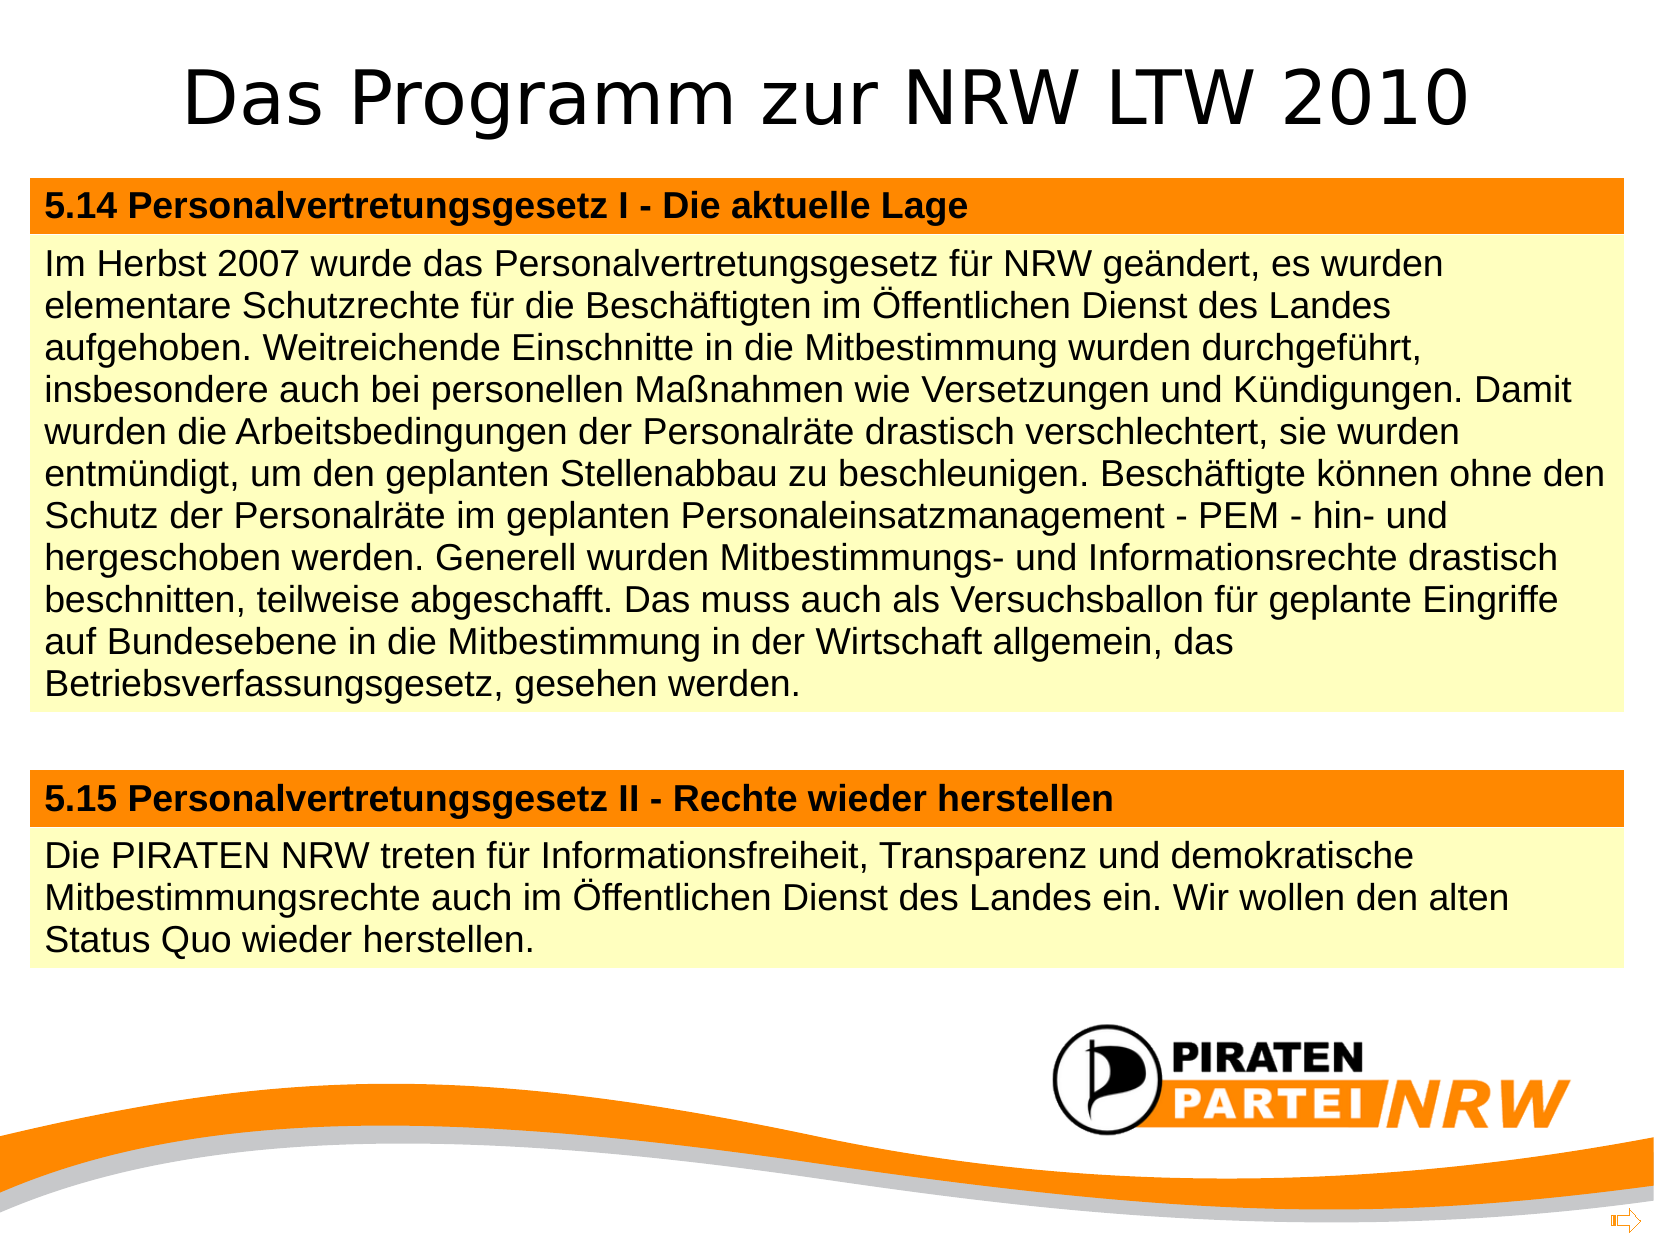

# Das Programm zur NRW LTW 2010
| 5.14 Personalvertretungsgesetz I - Die aktuelle Lage |
| --- |
| Im Herbst 2007 wurde das Personalvertretungsgesetz für NRW geändert, es wurden elementare Schutzrechte für die Beschäftigten im Öffentlichen Dienst des Landes aufgehoben. Weitreichende Einschnitte in die Mitbestimmung wurden durchgeführt, insbesondere auch bei personellen Maßnahmen wie Versetzungen und Kündigungen. Damit wurden die Arbeitsbedingungen der Personalräte drastisch verschlechtert, sie wurden entmündigt, um den geplanten Stellenabbau zu beschleunigen. Beschäftigte können ohne den Schutz der Personalräte im geplanten Personaleinsatzmanagement - PEM - hin- und hergeschoben werden. Generell wurden Mitbestimmungs- und Informationsrechte drastisch beschnitten, teilweise abgeschafft. Das muss auch als Versuchsballon für geplante Eingriffe auf Bundesebene in die Mitbestimmung in der Wirtschaft allgemein, das Betriebsverfassungsgesetz, gesehen werden. |
| |
| 5.15 Personalvertretungsgesetz II - Rechte wieder herstellen |
| Die PIRATEN NRW treten für Informationsfreiheit, Transparenz und demokratische Mitbestimmungsrechte auch im Öffentlichen Dienst des Landes ein. Wir wollen den alten Status Quo wieder herstellen. |